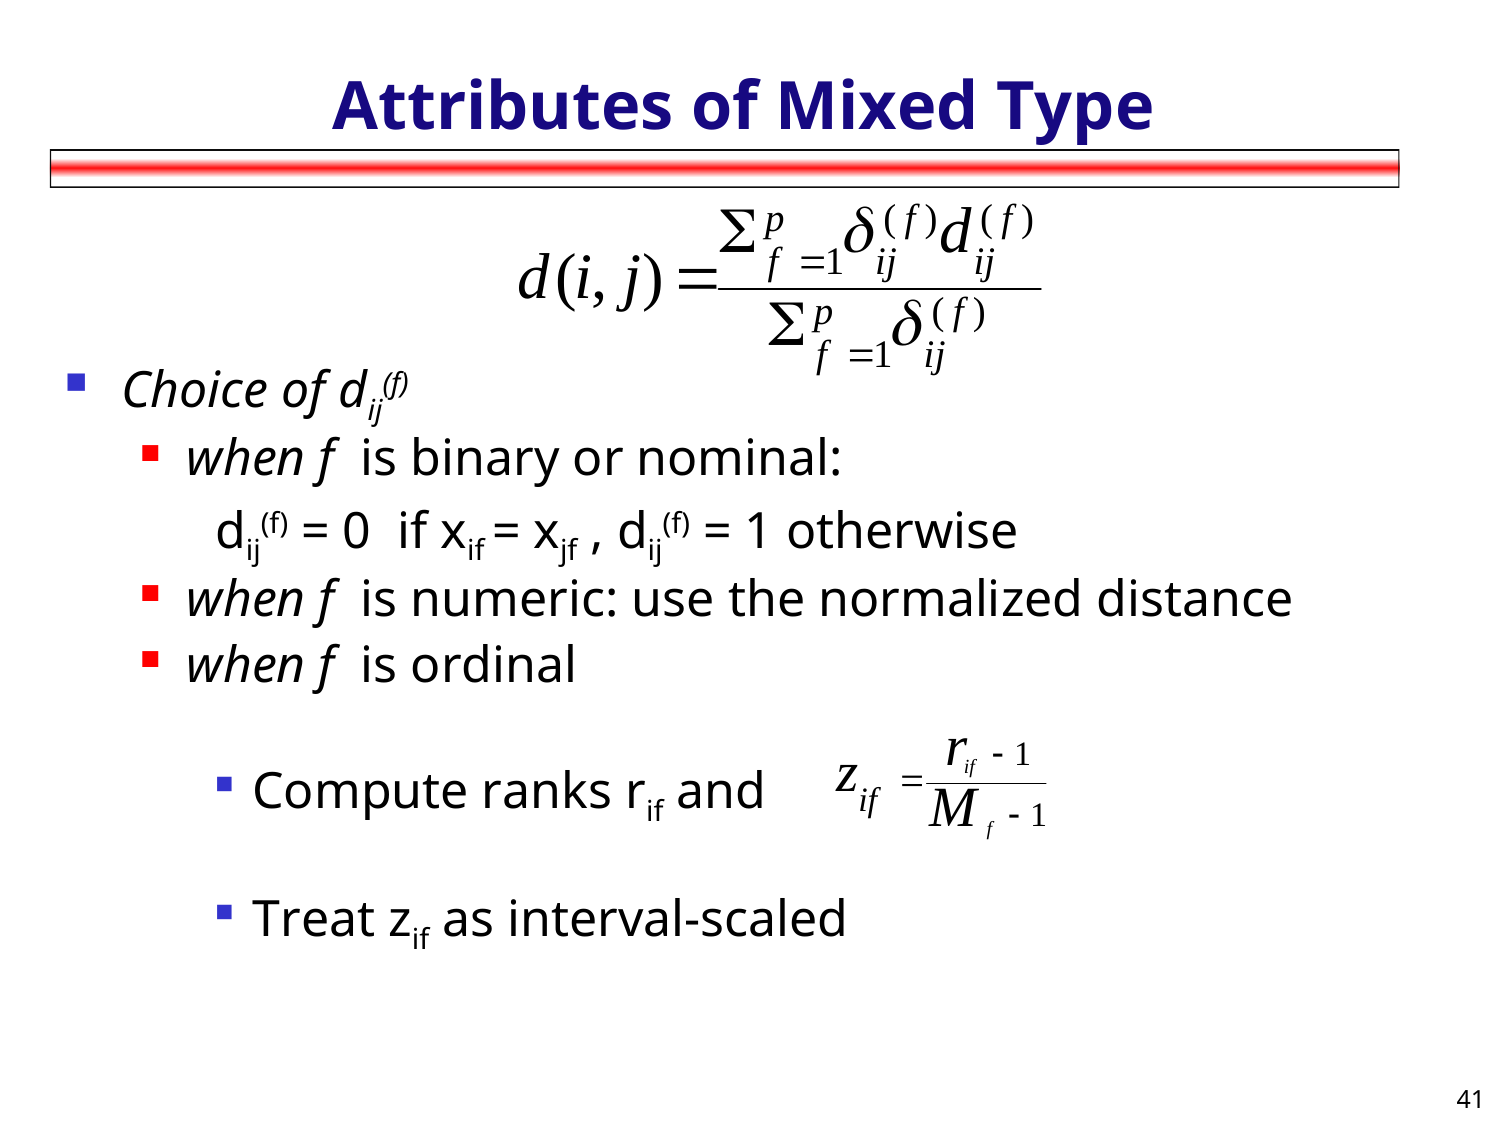

# Attributes of Mixed Type
Choice of dij(f)
when f is binary or nominal:
dij(f) = 0 if xif = xjf , dij(f) = 1 otherwise
when f is numeric: use the normalized distance
when f is ordinal
Compute ranks rif and
Treat zif as interval-scaled